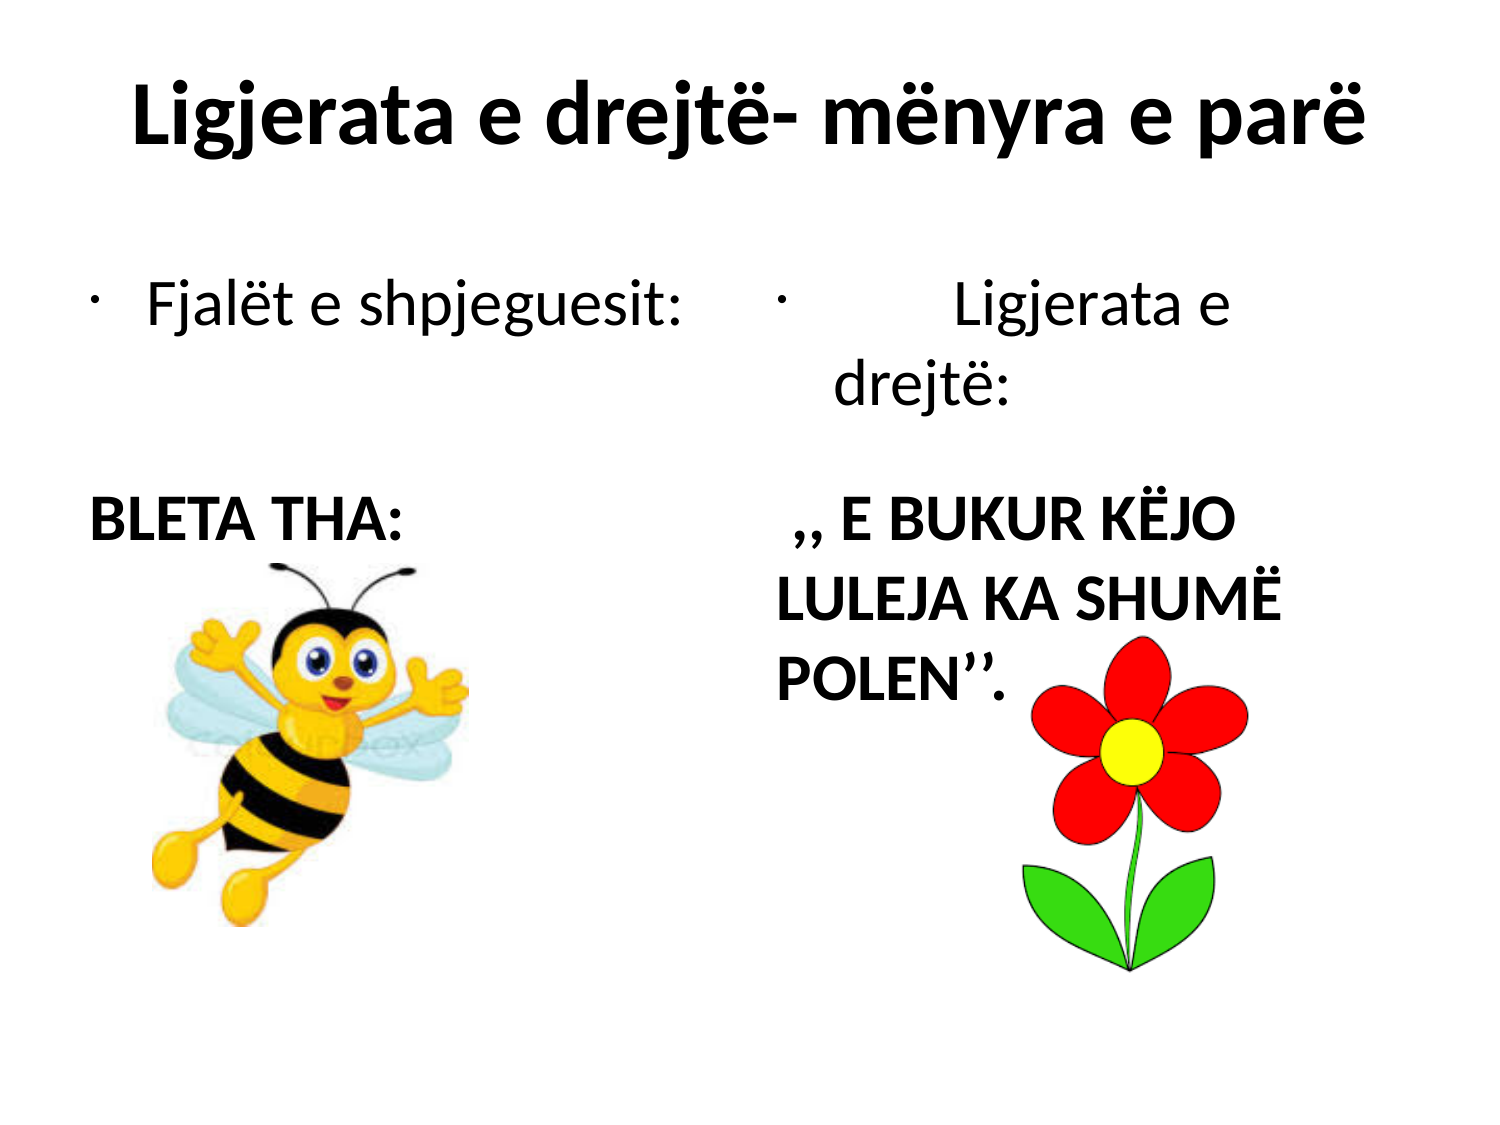

# Ligjerata e drejtë- mënyra e parë
Fjalët e shpjeguesit:
 Ligjerata e drejtë:
BLETA THA:
 ,, E BUKUR KËJO LULEJA KA SHUMË POLEN’’.